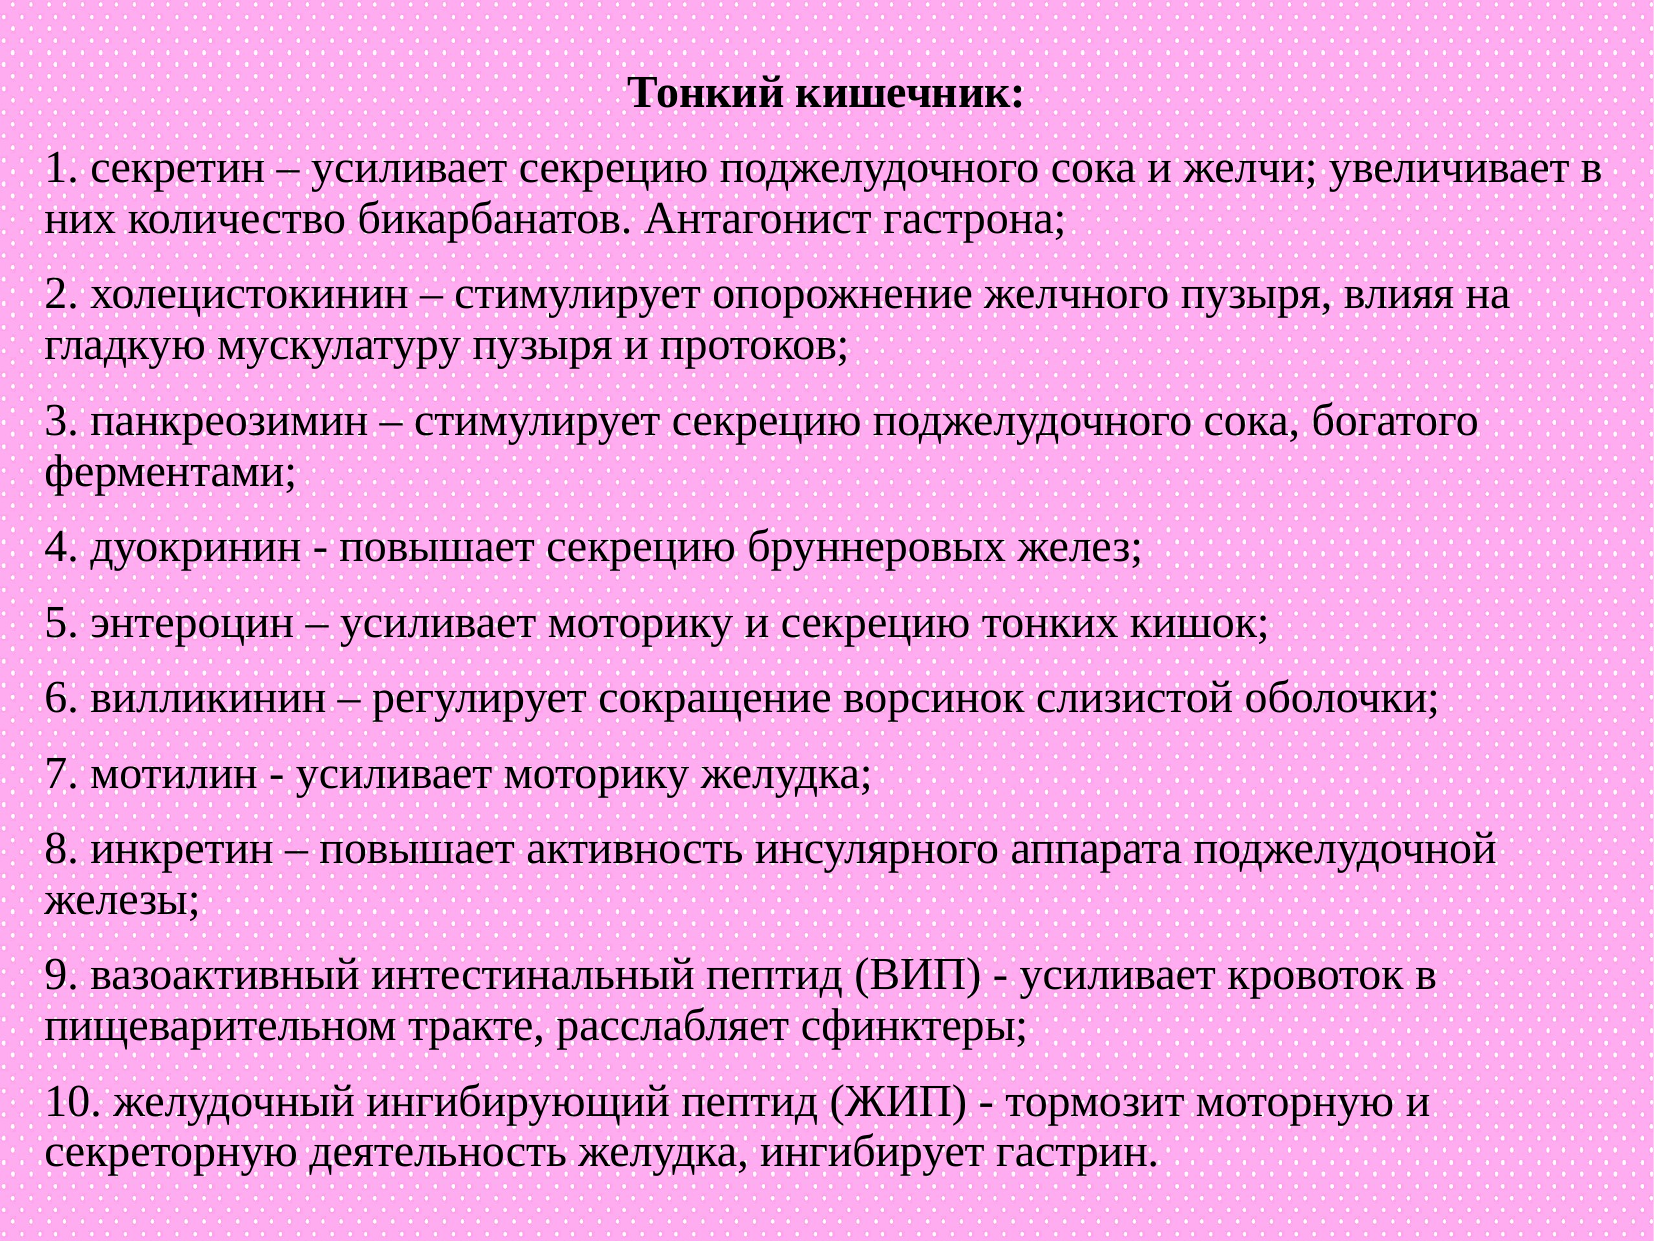

Тонкий кишечник:
1. cекретин – усиливает секрецию поджелудочного сока и желчи; увеличивает в них количество бикарбанатов. Антагонист гастрона;
2. холецистокинин – стимулирует опорожнение желчного пузыря, влияя на гладкую мускулатуру пузыря и протоков;
3. панкреозимин – стимулирует секрецию поджелудочного сока, богатого ферментами;
4. дуокринин - повышает секрецию бруннеровых желез;
5. энтероцин – усиливает моторику и секрецию тонких кишок;
6. вилликинин – регулирует сокращение ворсинок слизистой оболочки;
7. мотилин - усиливает моторику желудка;
8. инкретин – повышает активность инсулярного аппарата поджелудочной железы;
9. вазоактивный интестинальный пептид (ВИП) - усиливает кровоток в пищеварительном тракте, расслабляет сфинктеры;
10. желудочный ингибирующий пептид (ЖИП) - тормозит моторную и секреторную деятельность желудка, ингибирует гастрин.